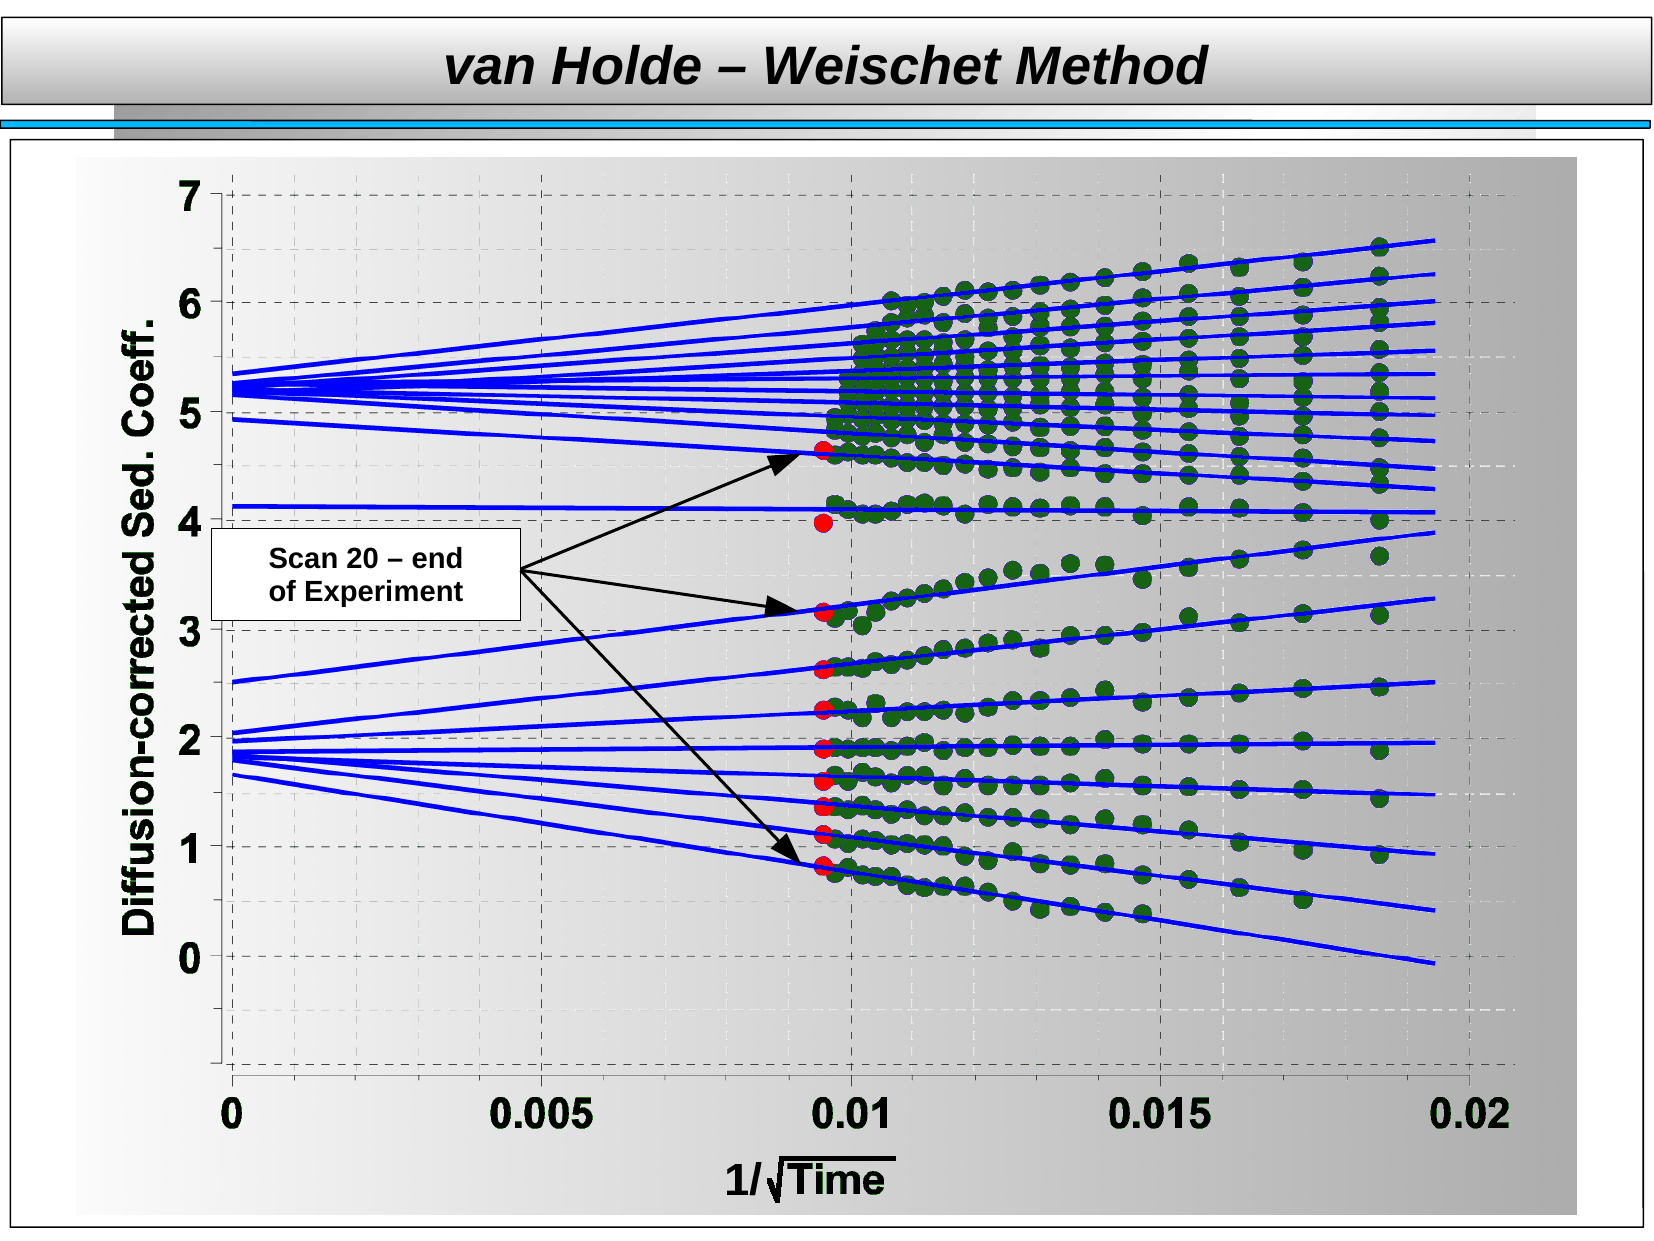

van Holde – Weischet Method
Scan 20 – end
of Experiment